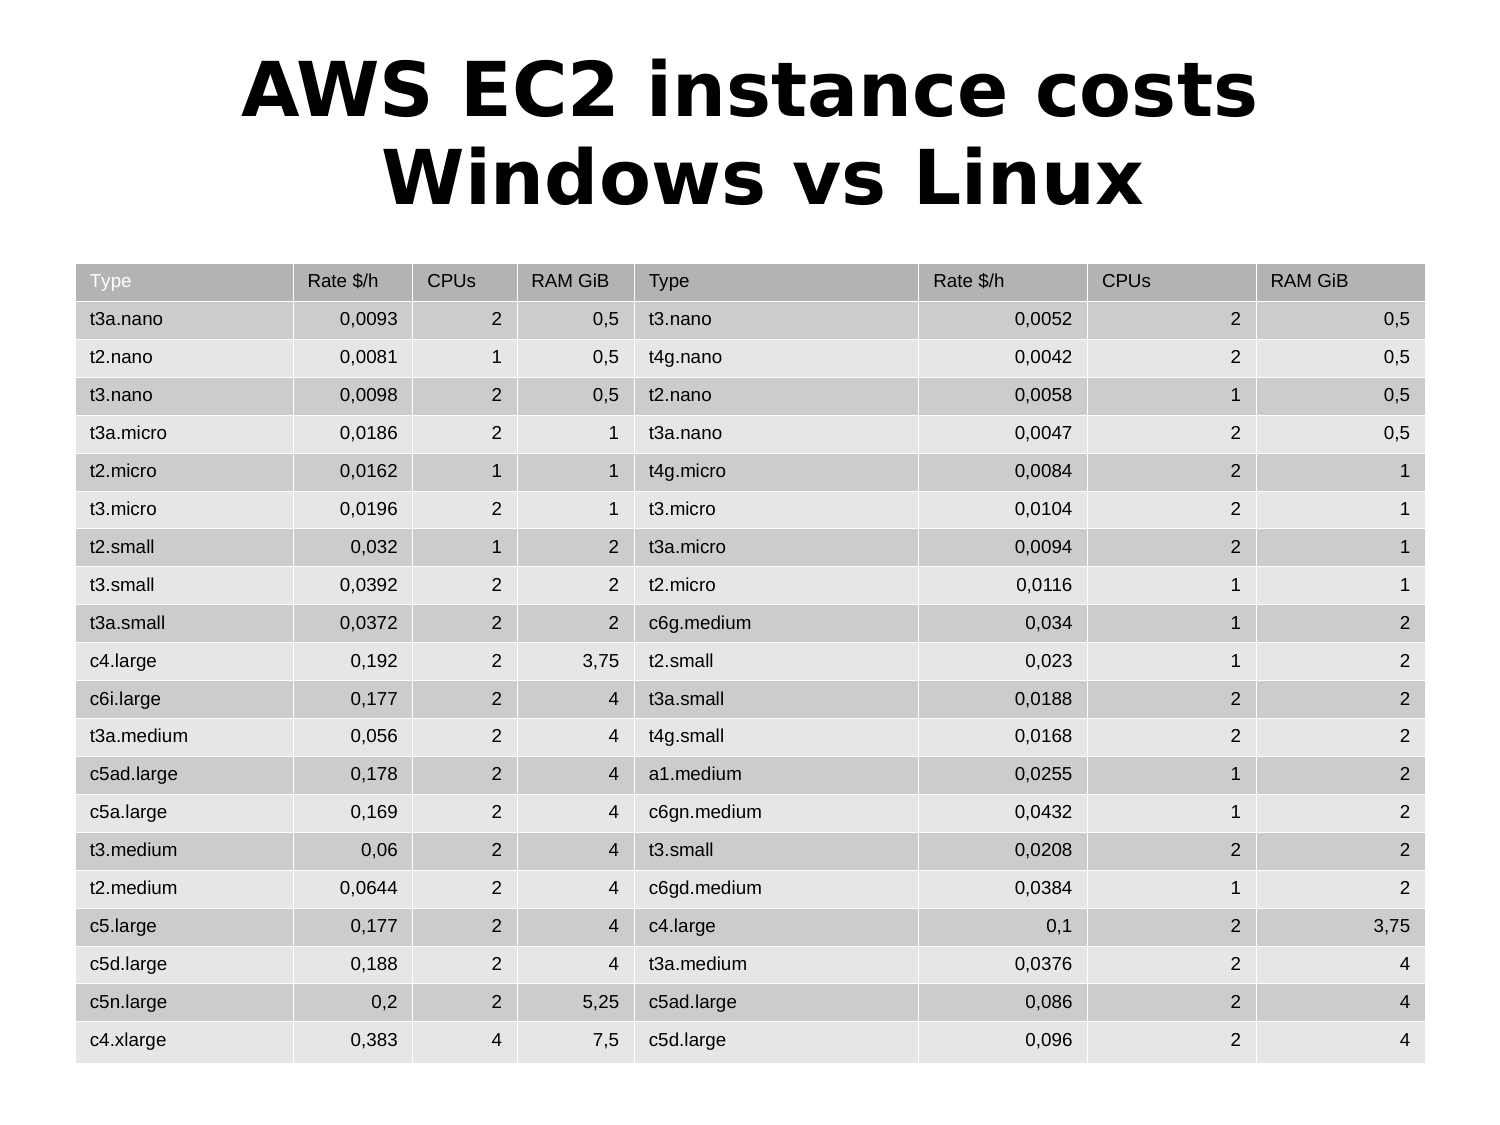

# AWS EC2 instance costs Windows vs Linux
| Type | Rate $/h | CPUs | RAM GiB | Type | Rate $/h | CPUs | RAM GiB |
| --- | --- | --- | --- | --- | --- | --- | --- |
| t3a.nano | 0,0093 | 2 | 0,5 | t3.nano | 0,0052 | 2 | 0,5 |
| t2.nano | 0,0081 | 1 | 0,5 | t4g.nano | 0,0042 | 2 | 0,5 |
| t3.nano | 0,0098 | 2 | 0,5 | t2.nano | 0,0058 | 1 | 0,5 |
| t3a.micro | 0,0186 | 2 | 1 | t3a.nano | 0,0047 | 2 | 0,5 |
| t2.micro | 0,0162 | 1 | 1 | t4g.micro | 0,0084 | 2 | 1 |
| t3.micro | 0,0196 | 2 | 1 | t3.micro | 0,0104 | 2 | 1 |
| t2.small | 0,032 | 1 | 2 | t3a.micro | 0,0094 | 2 | 1 |
| t3.small | 0,0392 | 2 | 2 | t2.micro | 0,0116 | 1 | 1 |
| t3a.small | 0,0372 | 2 | 2 | c6g.medium | 0,034 | 1 | 2 |
| c4.large | 0,192 | 2 | 3,75 | t2.small | 0,023 | 1 | 2 |
| c6i.large | 0,177 | 2 | 4 | t3a.small | 0,0188 | 2 | 2 |
| t3a.medium | 0,056 | 2 | 4 | t4g.small | 0,0168 | 2 | 2 |
| c5ad.large | 0,178 | 2 | 4 | a1.medium | 0,0255 | 1 | 2 |
| c5a.large | 0,169 | 2 | 4 | c6gn.medium | 0,0432 | 1 | 2 |
| t3.medium | 0,06 | 2 | 4 | t3.small | 0,0208 | 2 | 2 |
| t2.medium | 0,0644 | 2 | 4 | c6gd.medium | 0,0384 | 1 | 2 |
| c5.large | 0,177 | 2 | 4 | c4.large | 0,1 | 2 | 3,75 |
| c5d.large | 0,188 | 2 | 4 | t3a.medium | 0,0376 | 2 | 4 |
| c5n.large | 0,2 | 2 | 5,25 | c5ad.large | 0,086 | 2 | 4 |
| c4.xlarge | 0,383 | 4 | 7,5 | c5d.large | 0,096 | 2 | 4 |